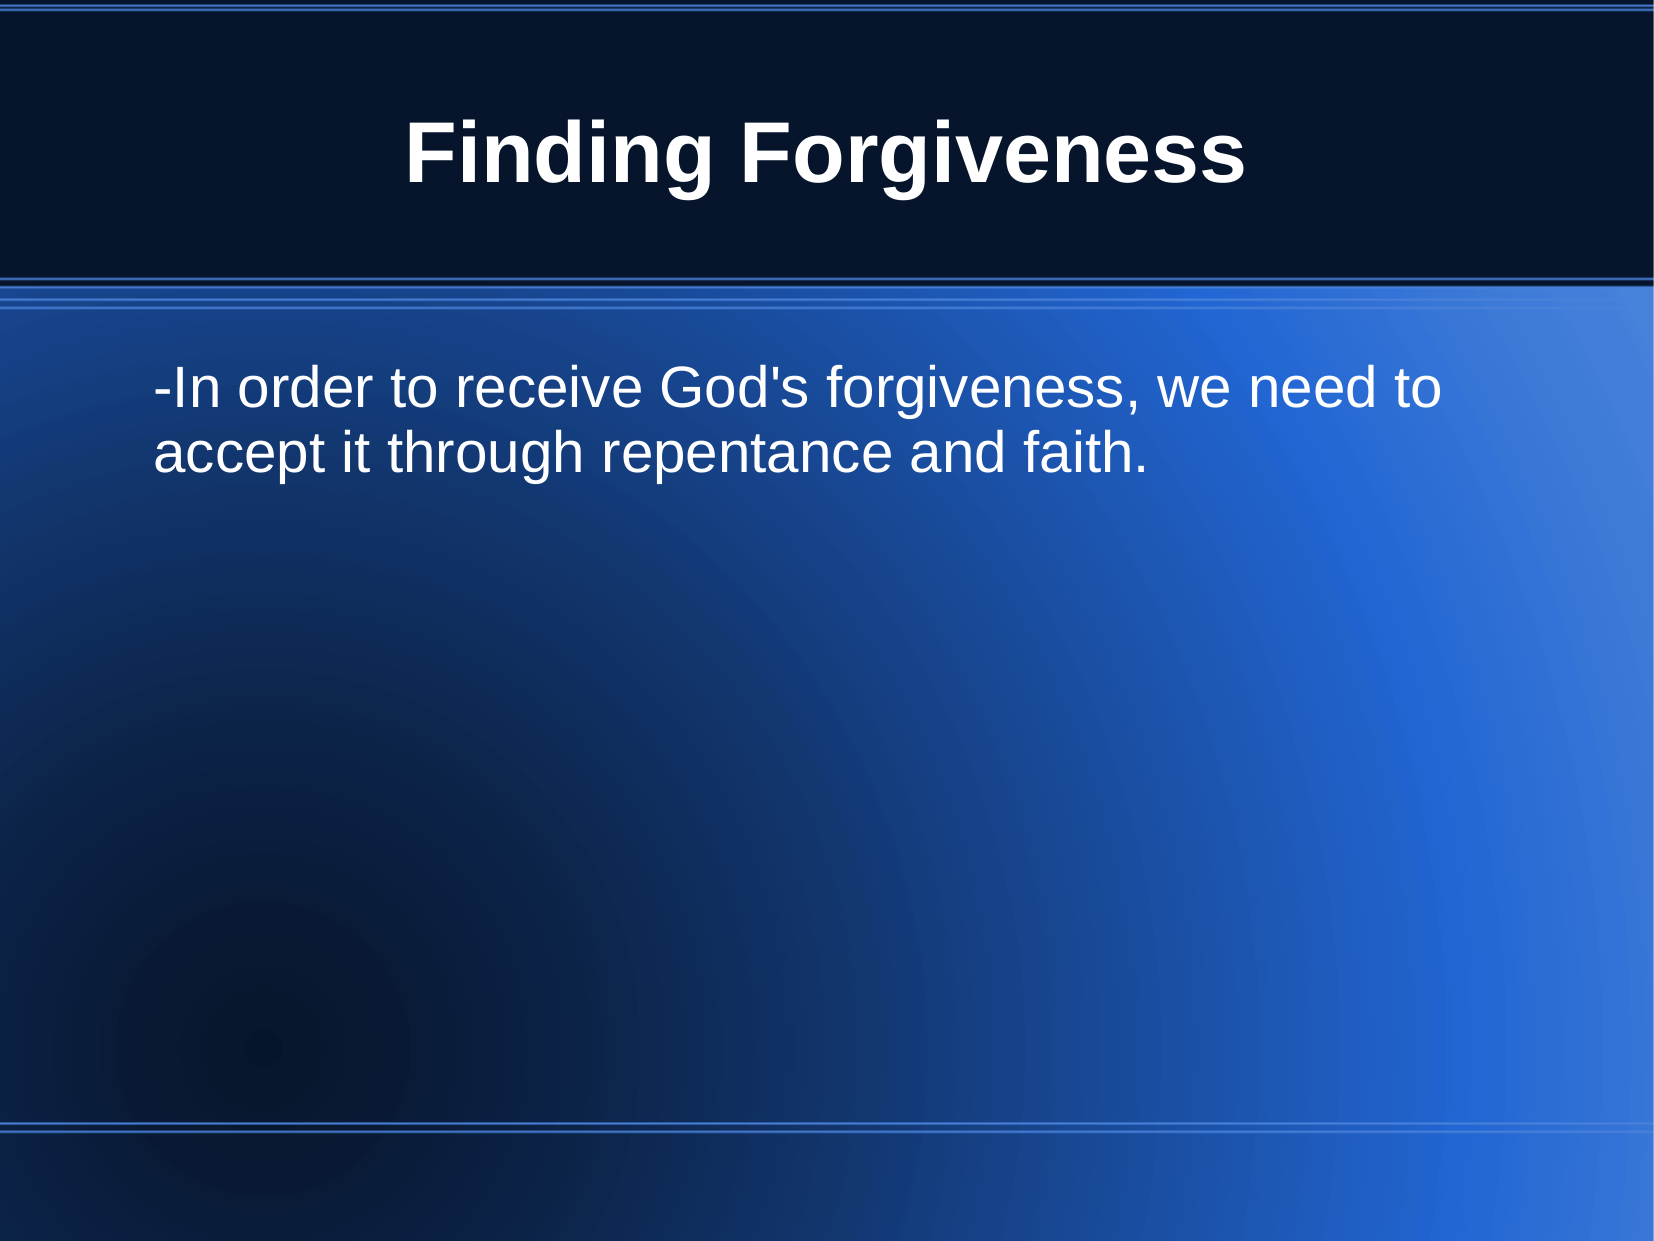

# Finding Forgiveness
-In order to receive God's forgiveness, we need to accept it through repentance and faith.